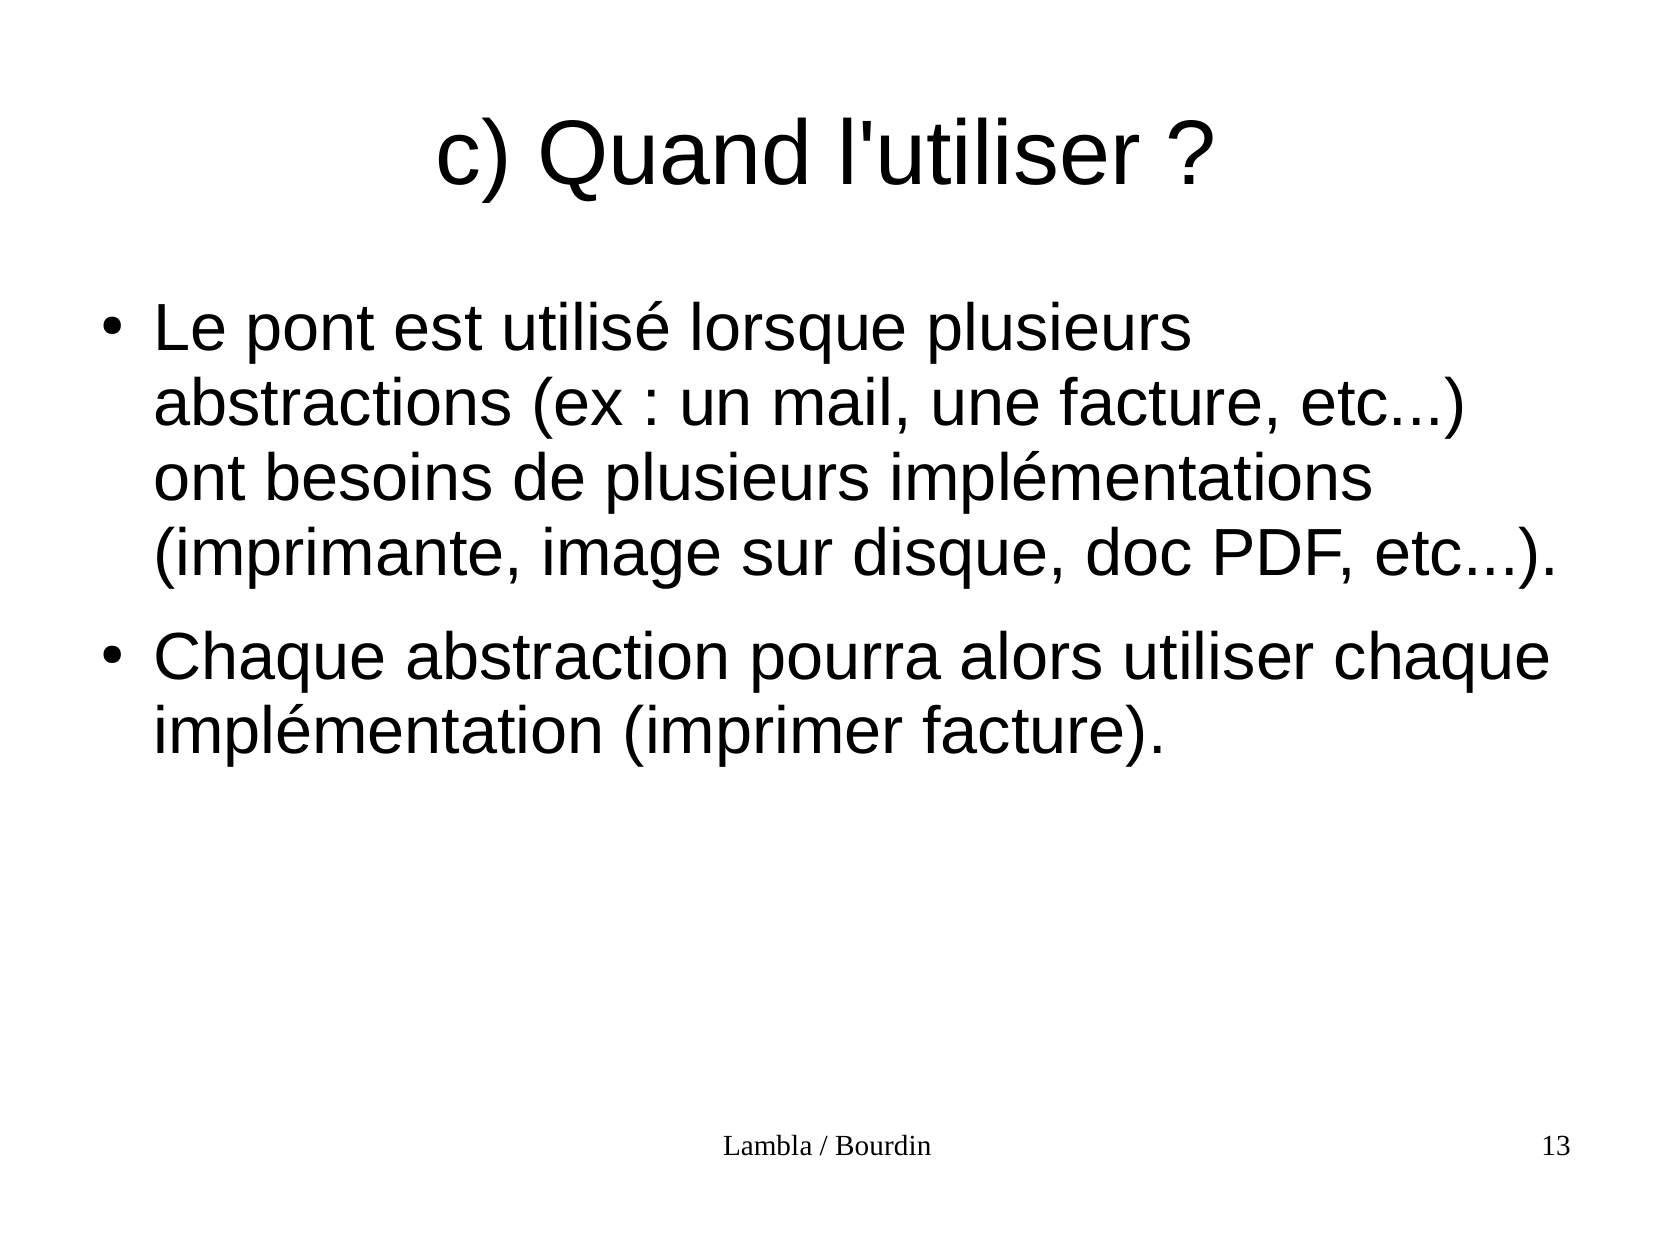

# c) Quand l'utiliser ?
Le pont est utilisé lorsque plusieurs abstractions (ex : un mail, une facture, etc...) ont besoins de plusieurs implémentations (imprimante, image sur disque, doc PDF, etc...).
Chaque abstraction pourra alors utiliser chaque implémentation (imprimer facture).
Lambla / Bourdin
13